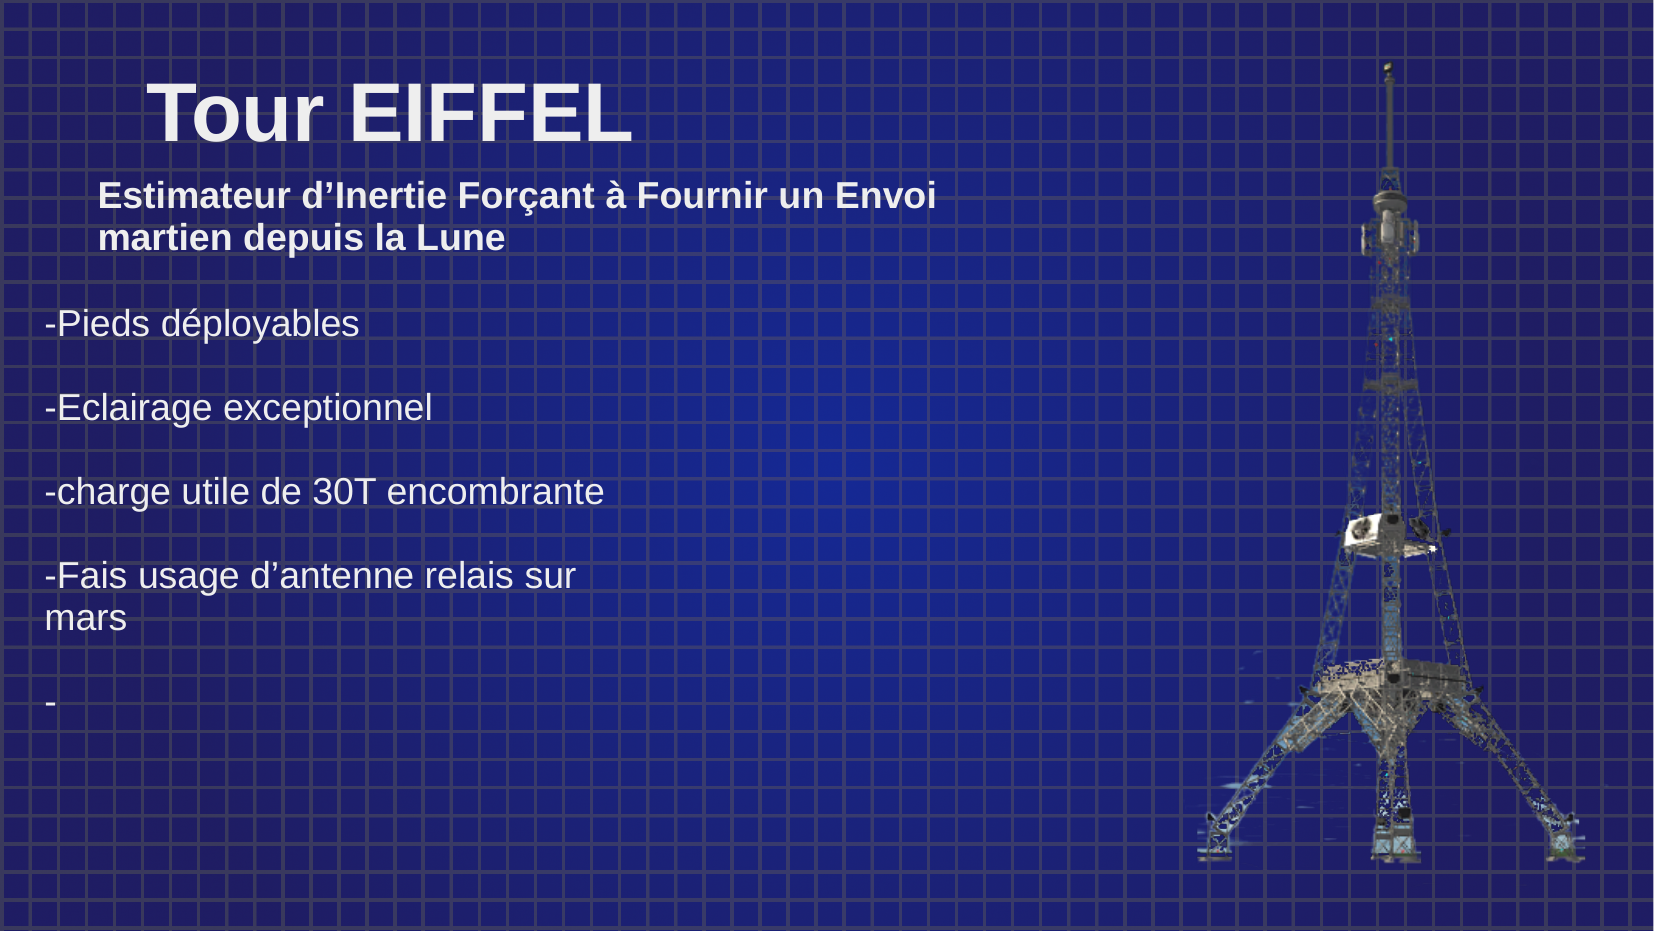

#
Tour EIFFEL
Estimateur d’Inertie Forçant à Fournir un Envoi martien depuis la Lune
-Pieds déployables
-Eclairage exceptionnel
-charge utile de 30T encombrante
-Fais usage d’antenne relais sur mars
-